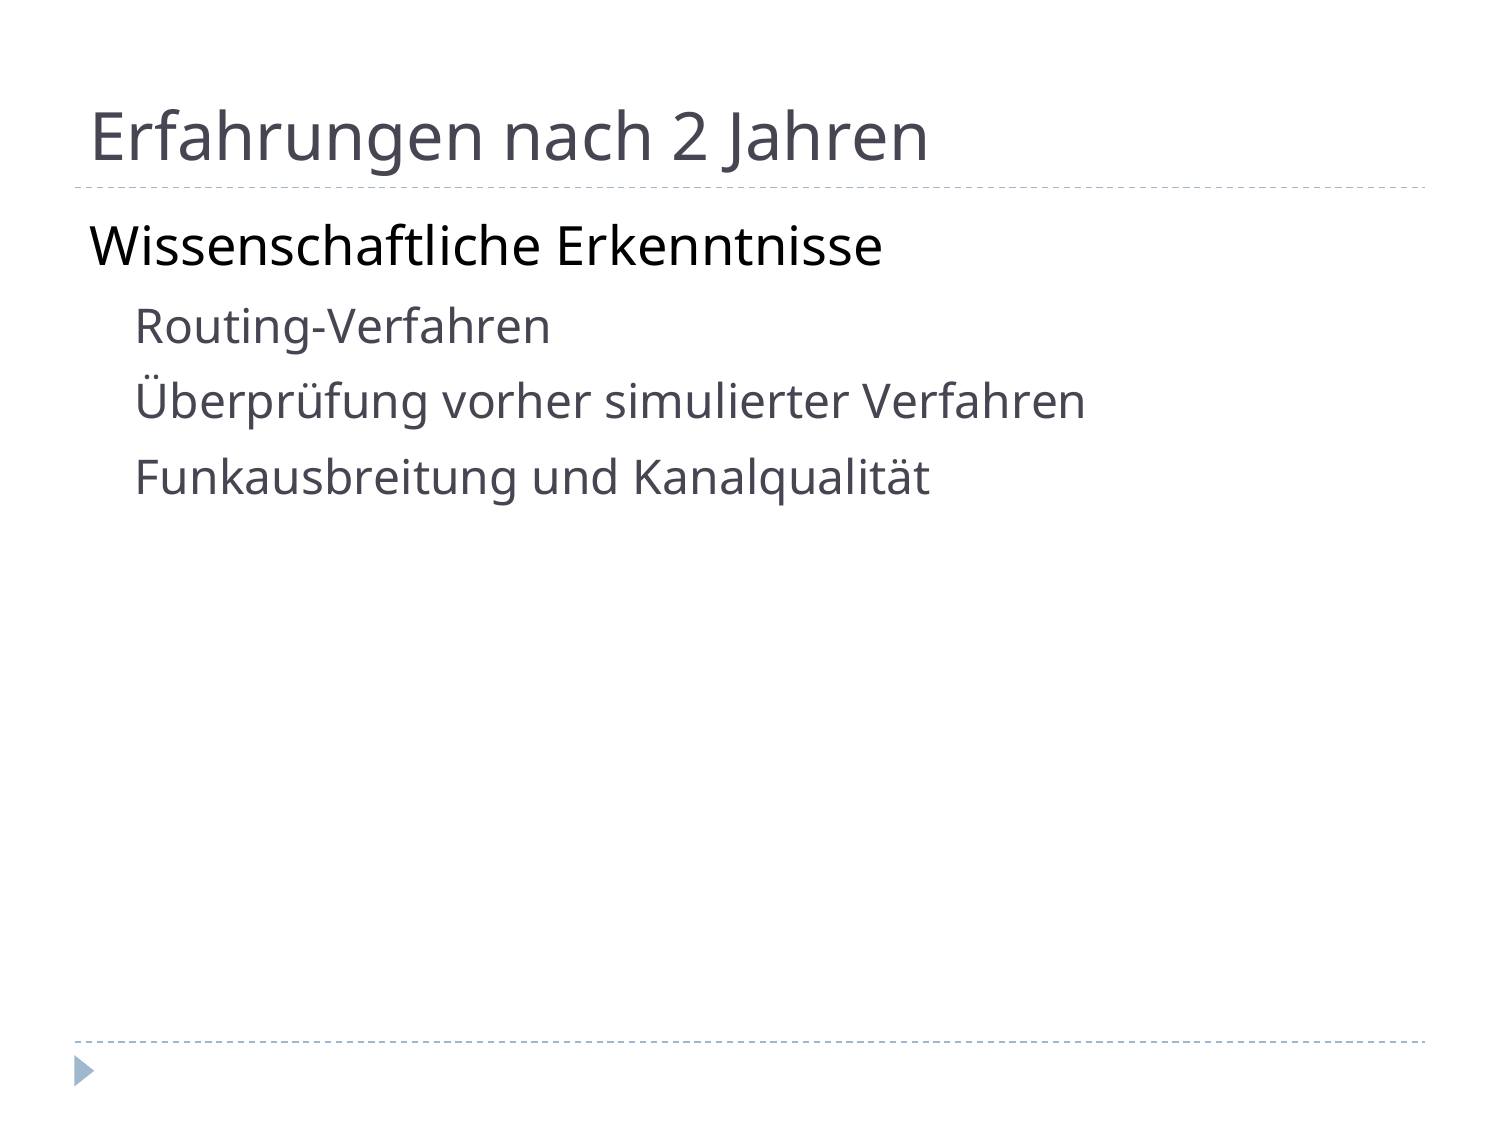

# Erfahrungen nach 2 Jahren
Wissenschaftliche Erkenntnisse
Routing-Verfahren
Überprüfung vorher simulierter Verfahren
Funkausbreitung und Kanalqualität